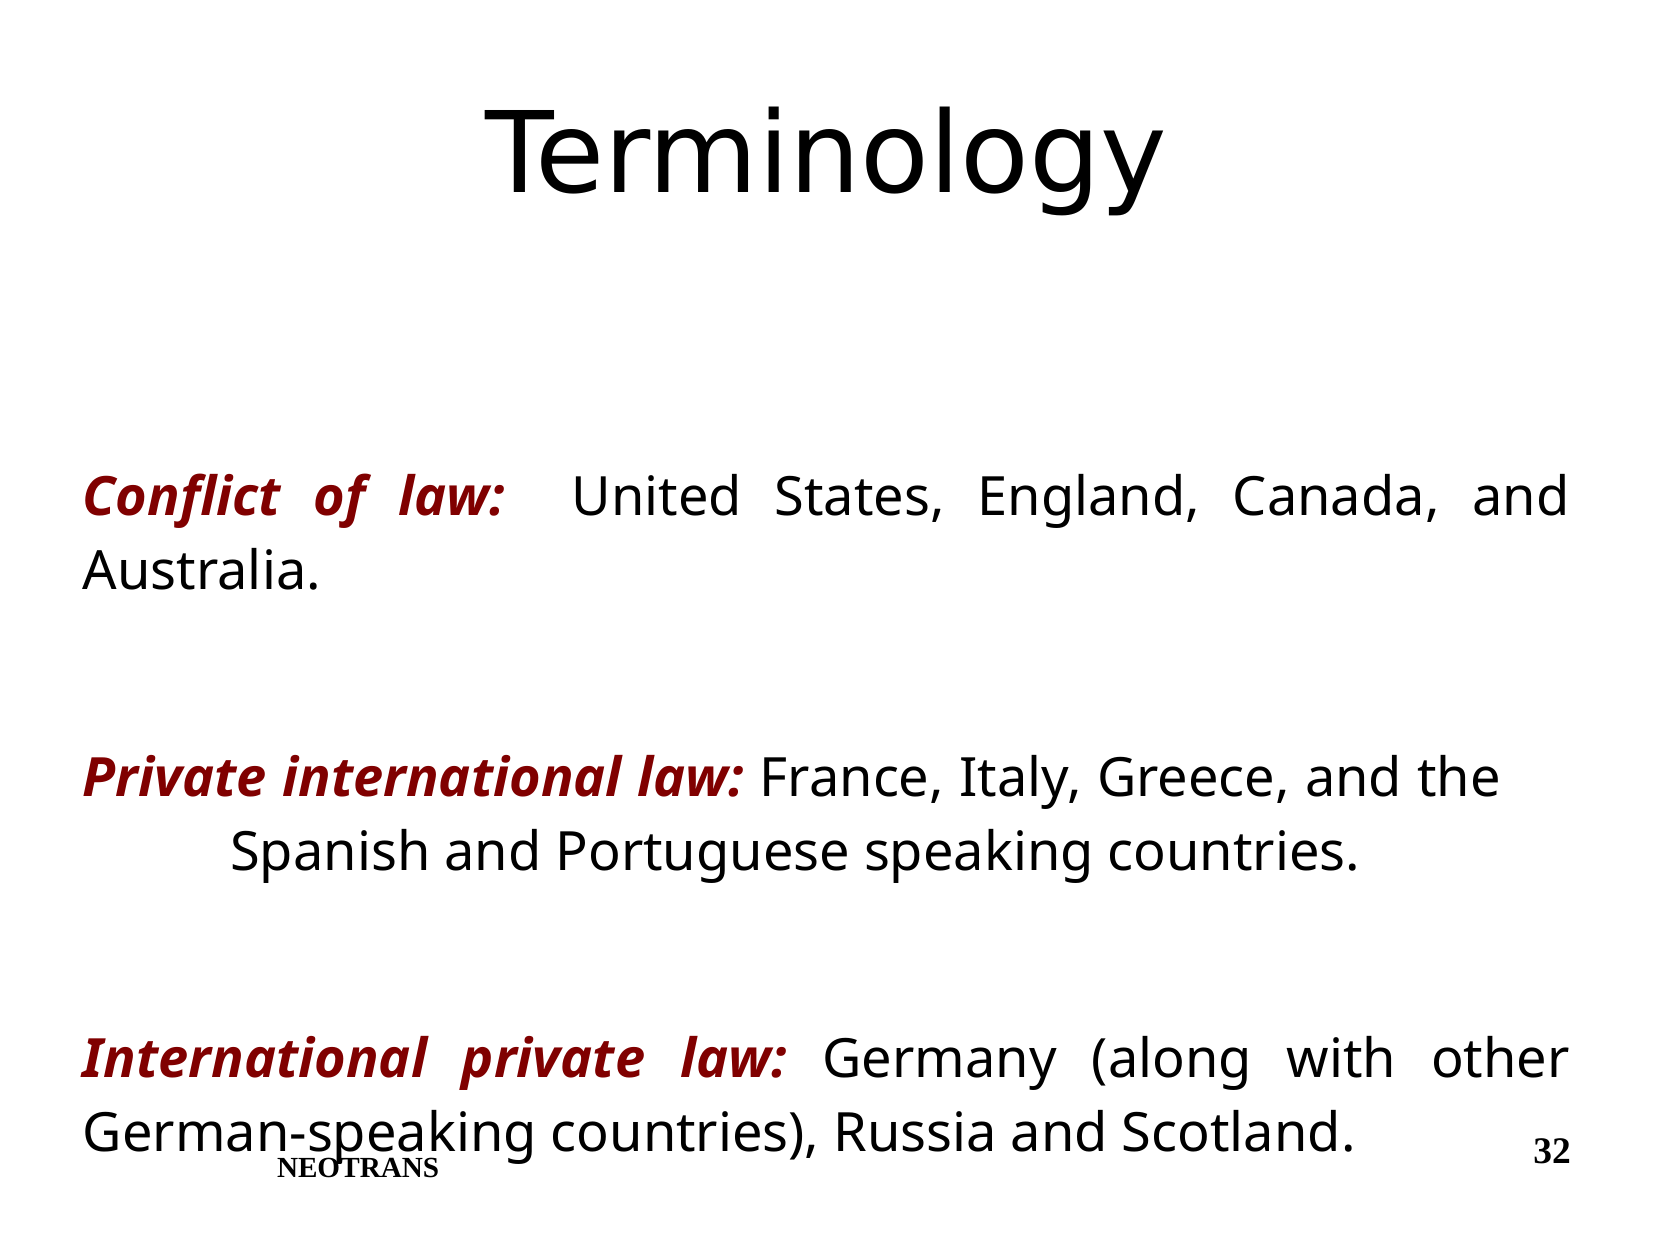

# Terminology
Conflict of law: United States, England, Canada, and Australia.
Private international law: France, Italy, Greece, and the 			Spanish and Portuguese speaking countries.
International private law: Germany (along with other German-speaking countries), Russia and Scotland.
32
NEOTRANS